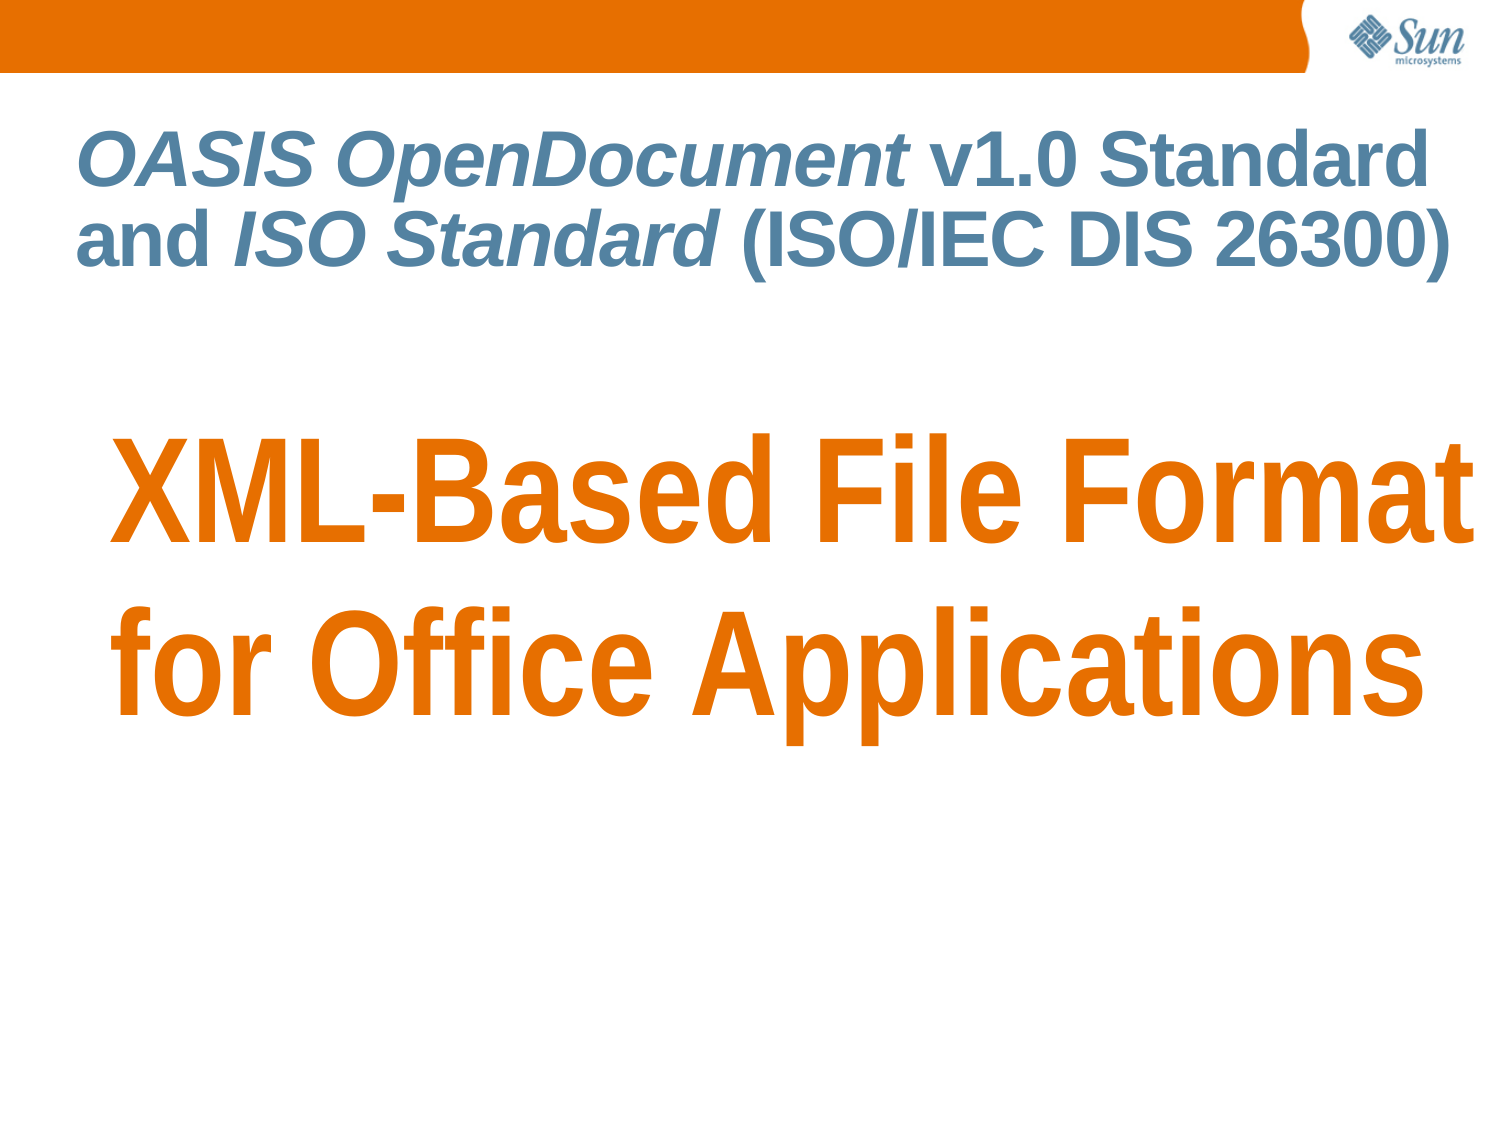

# OASIS OpenDocument v1.0 Standard and ISO Standard (ISO/IEC DIS 26300)
XML-Based File Format
for Office Applications